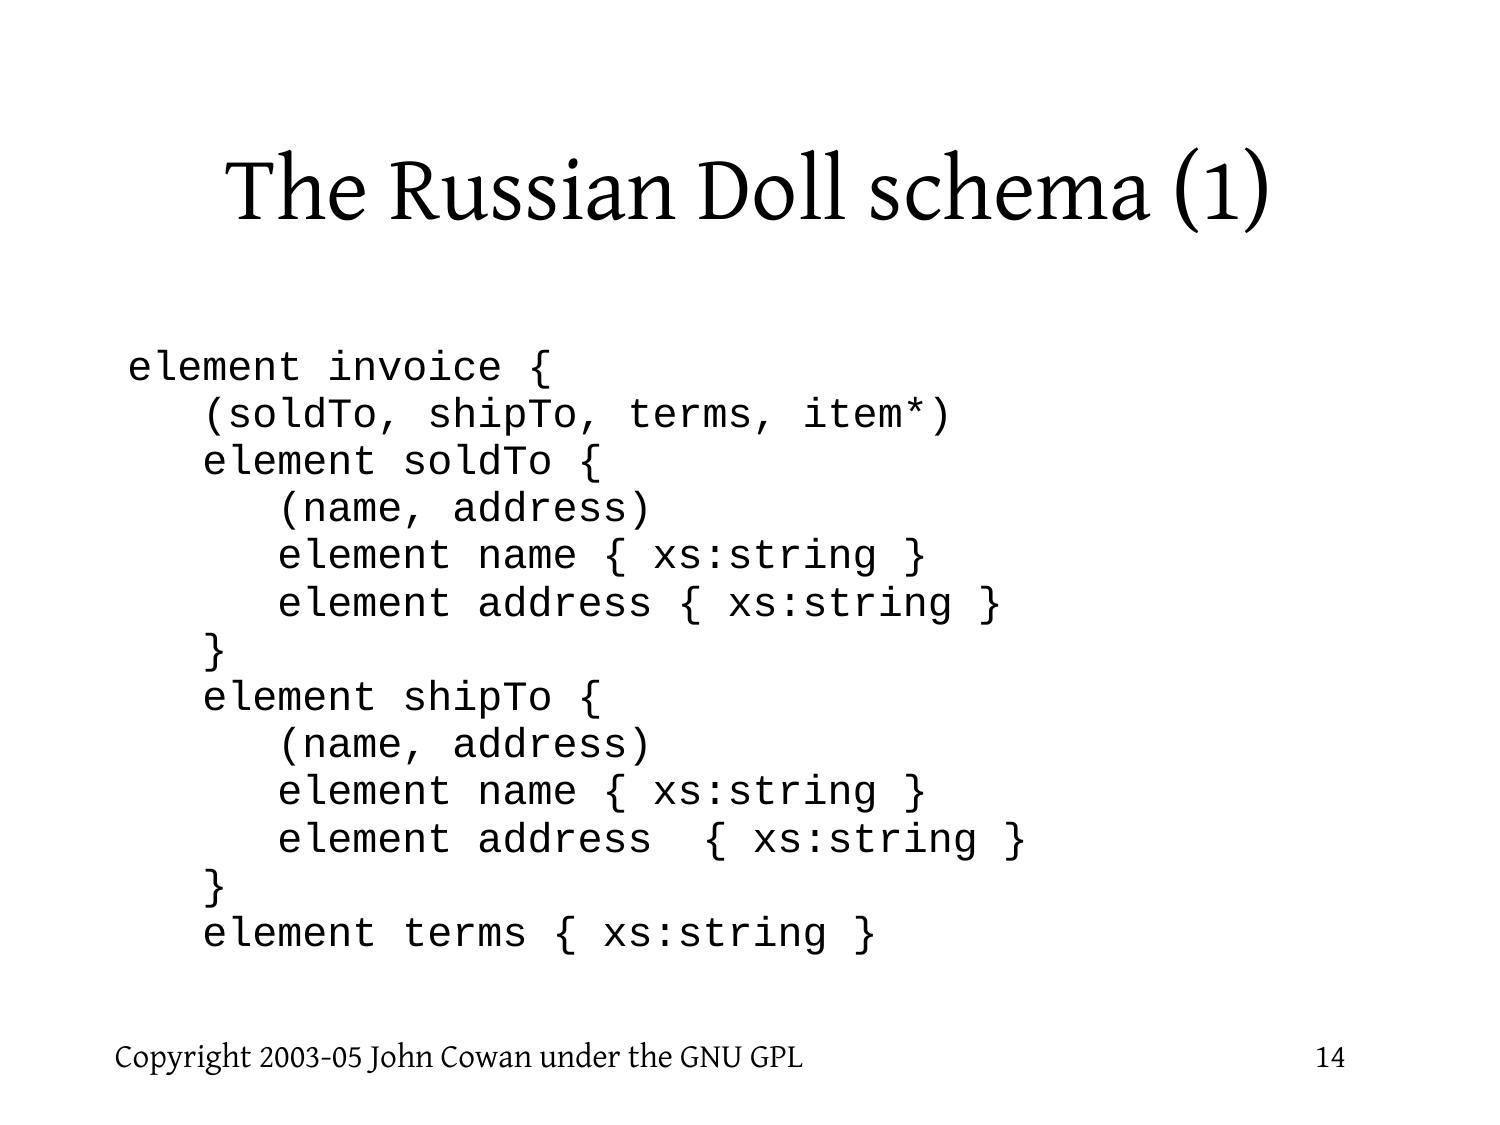

# The Russian Doll schema (1)
element invoice {
 (soldTo, shipTo, terms, item*)
 element soldTo {
 (name, address)
 element name { xs:string }
 element address { xs:string }
 }
 element shipTo {
 (name, address)
 element name { xs:string }
 element address { xs:string }
 }
 element terms { xs:string }